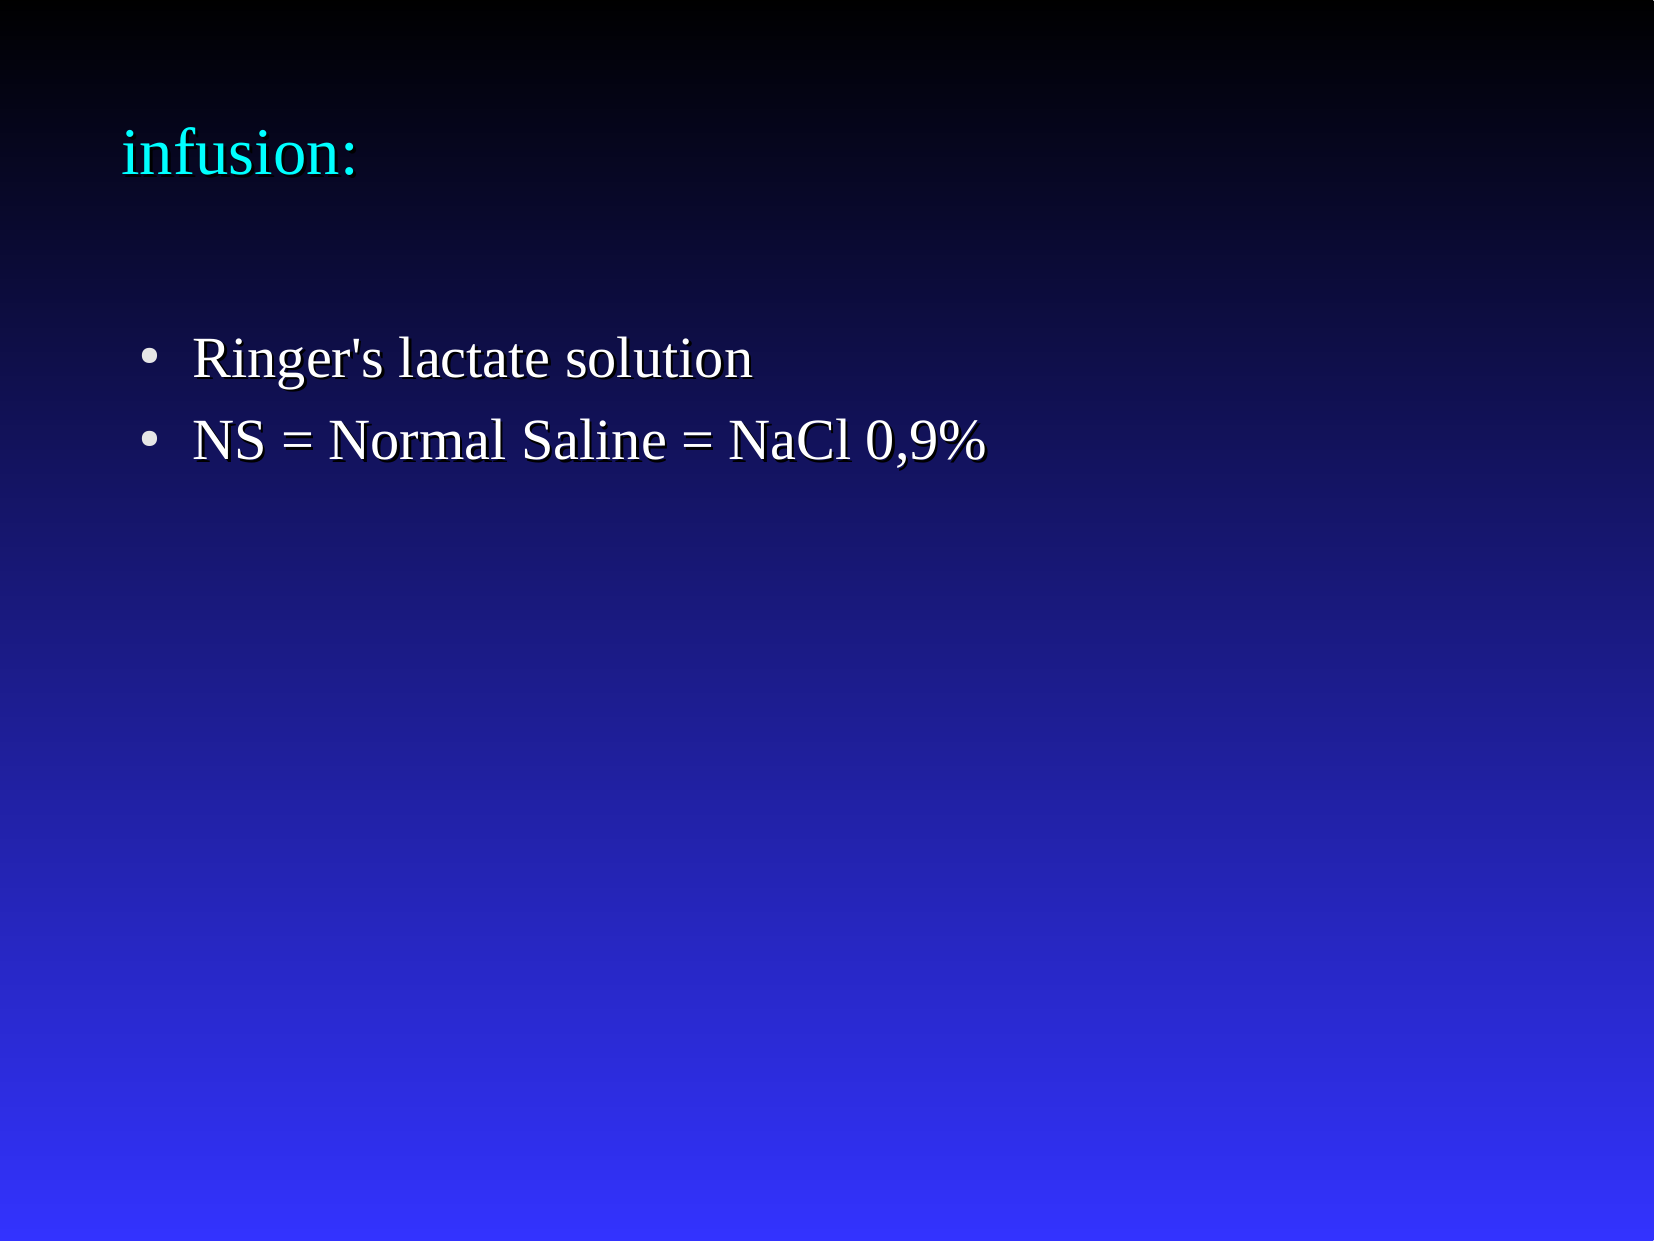

# infusion:
Ringer's lactate solution
NS = Normal Saline = NaCl 0,9%